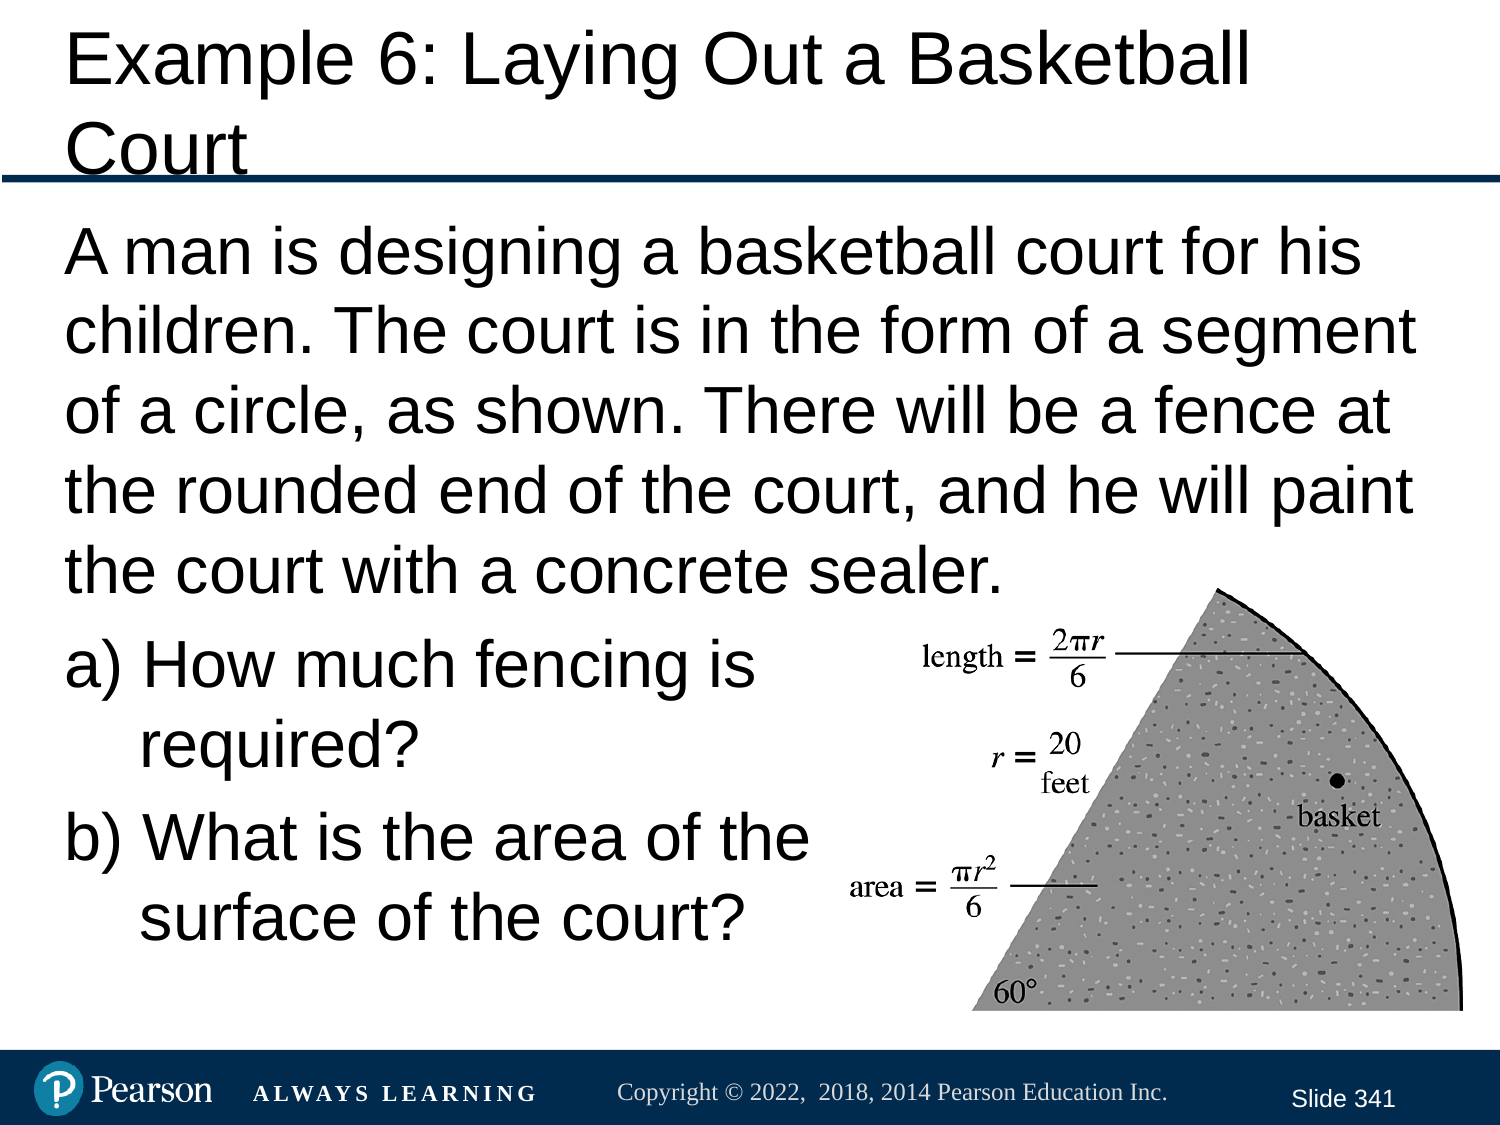

# Example 6: Laying Out a Basketball Court
A man is designing a basketball court for his children. The court is in the form of a segment of a circle, as shown. There will be a fence at the rounded end of the court, and he will paint the court with a concrete sealer.
a) How much fencing is
required?
b) What is the area of the
surface of the court?